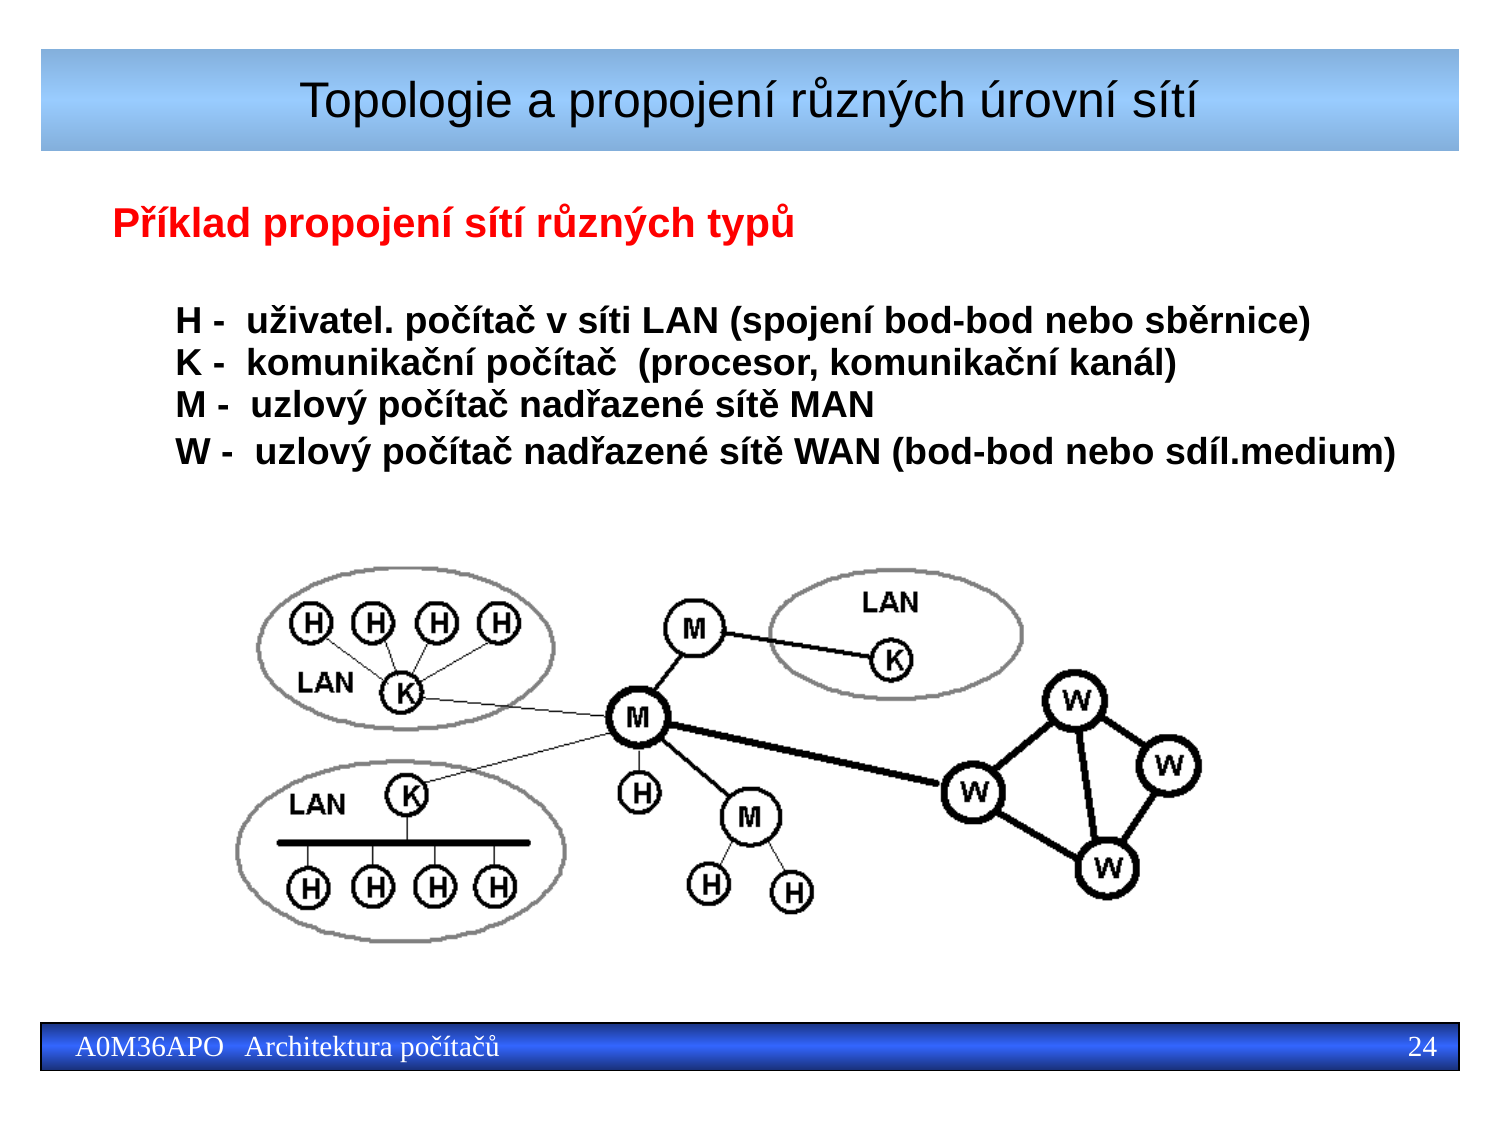

# Topologie a propojení různých úrovní sítí
Příklad propojení sítí různých typů
 H - uživatel. počítač v síti LAN (spojení bod-bod nebo sběrnice)
 K - komunikační počítač (procesor, komunikační kanál)
 M - uzlový počítač nadřazené sítě MAN
 W - uzlový počítač nadřazené sítě WAN (bod-bod nebo sdíl.medium)
A0M36APO Architektura počítačů
24